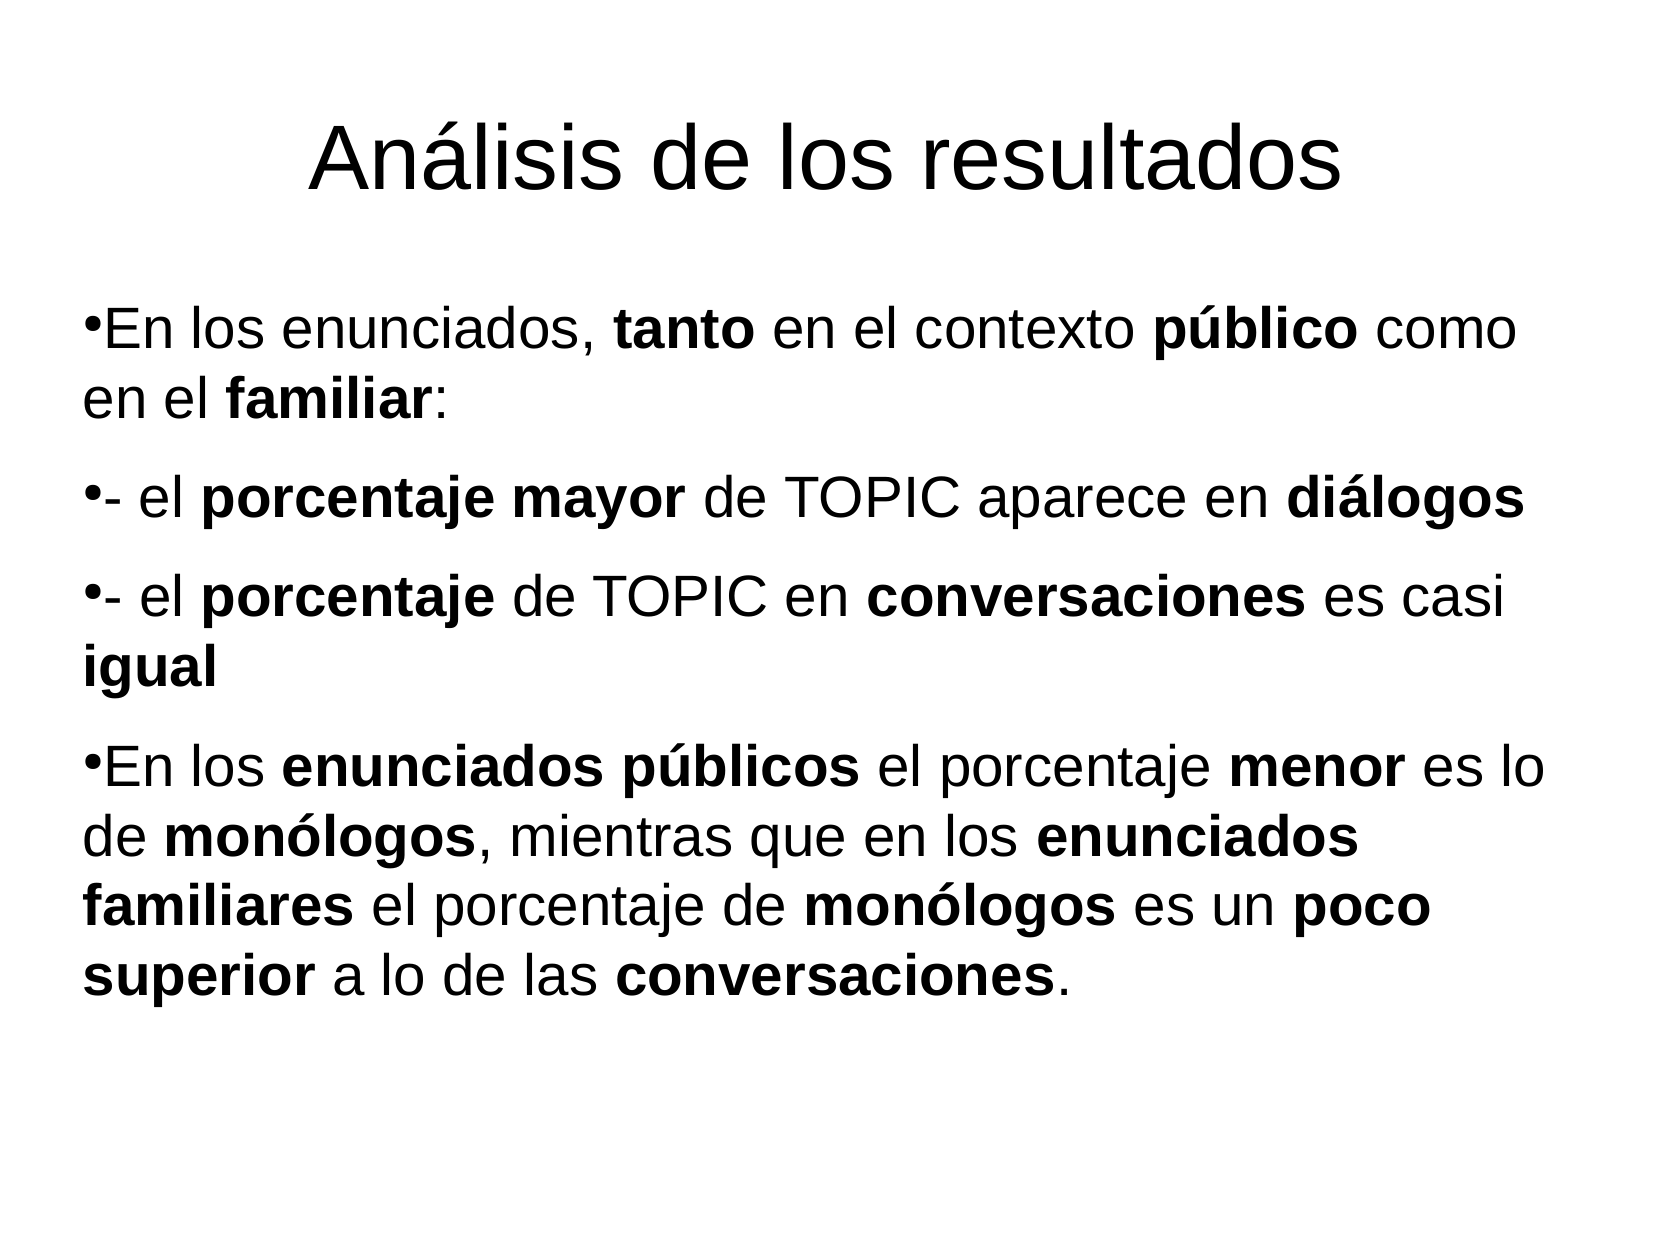

# Análisis de los resultados
En los enunciados, tanto en el contexto público como en el familiar:
- el porcentaje mayor de TOPIC aparece en diálogos
- el porcentaje de TOPIC en conversaciones es casi igual
En los enunciados públicos el porcentaje menor es lo de monólogos, mientras que en los enunciados familiares el porcentaje de monólogos es un poco superior a lo de las conversaciones.